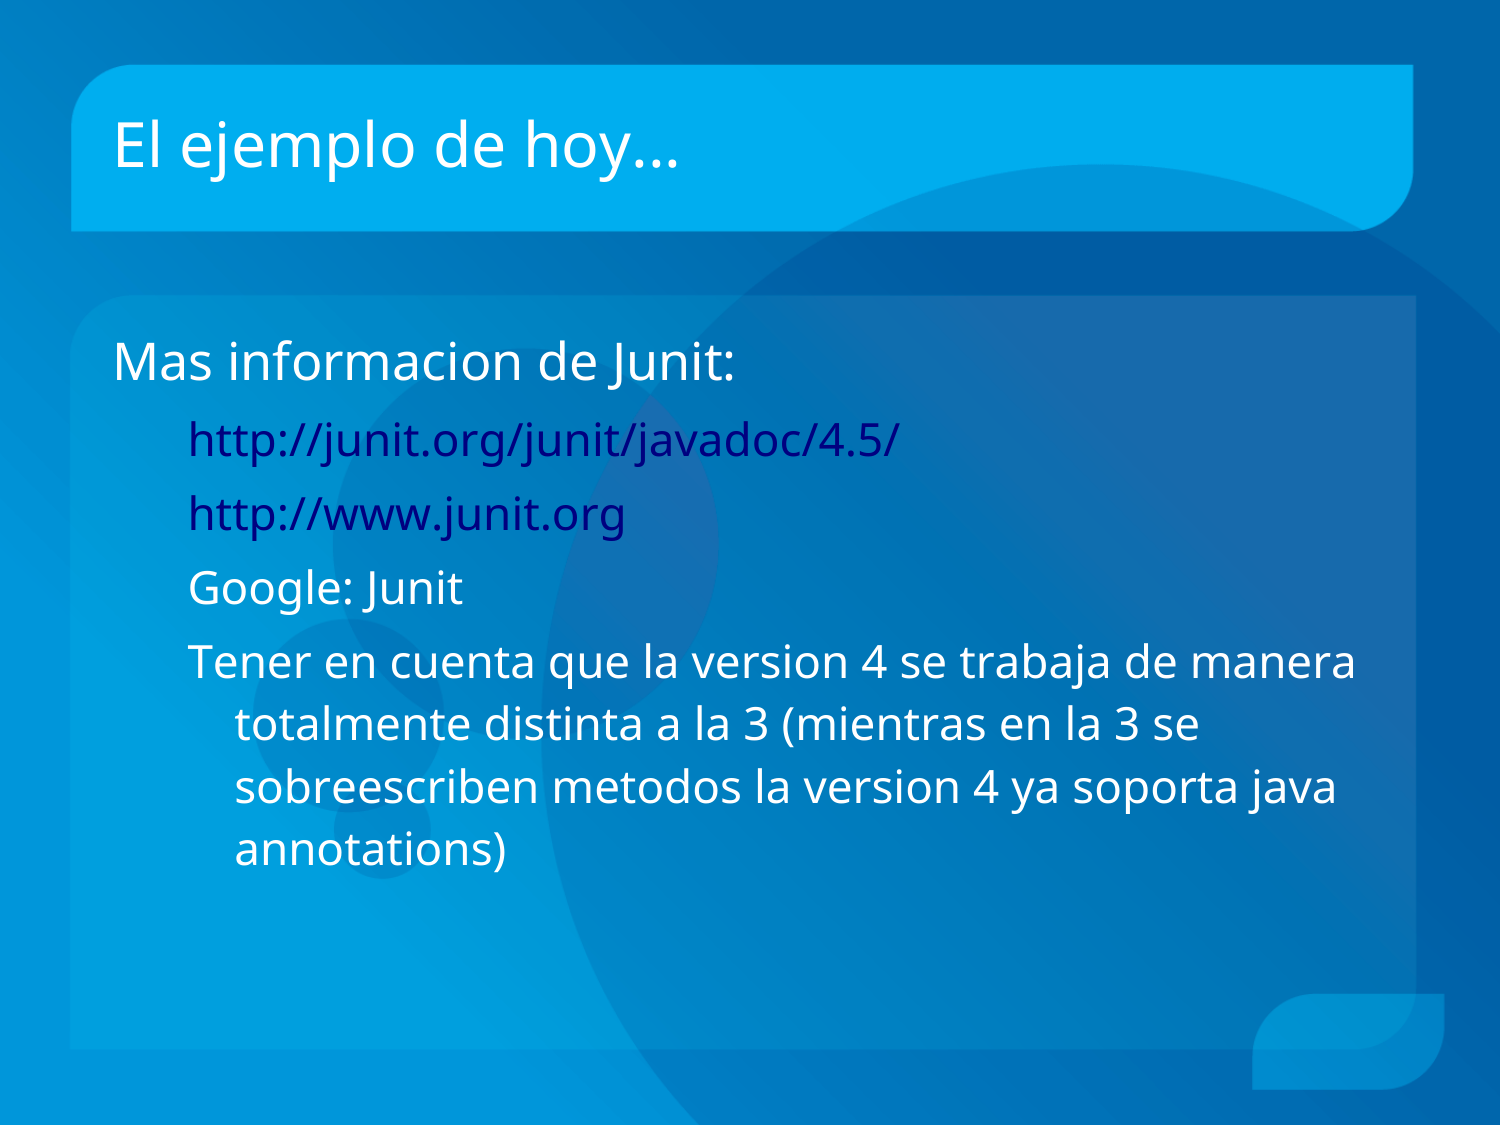

# El ejemplo de hoy...
Mas informacion de Junit:
http://junit.org/junit/javadoc/4.5/
http://www.junit.org
Google: Junit
Tener en cuenta que la version 4 se trabaja de manera totalmente distinta a la 3 (mientras en la 3 se sobreescriben metodos la version 4 ya soporta java annotations)